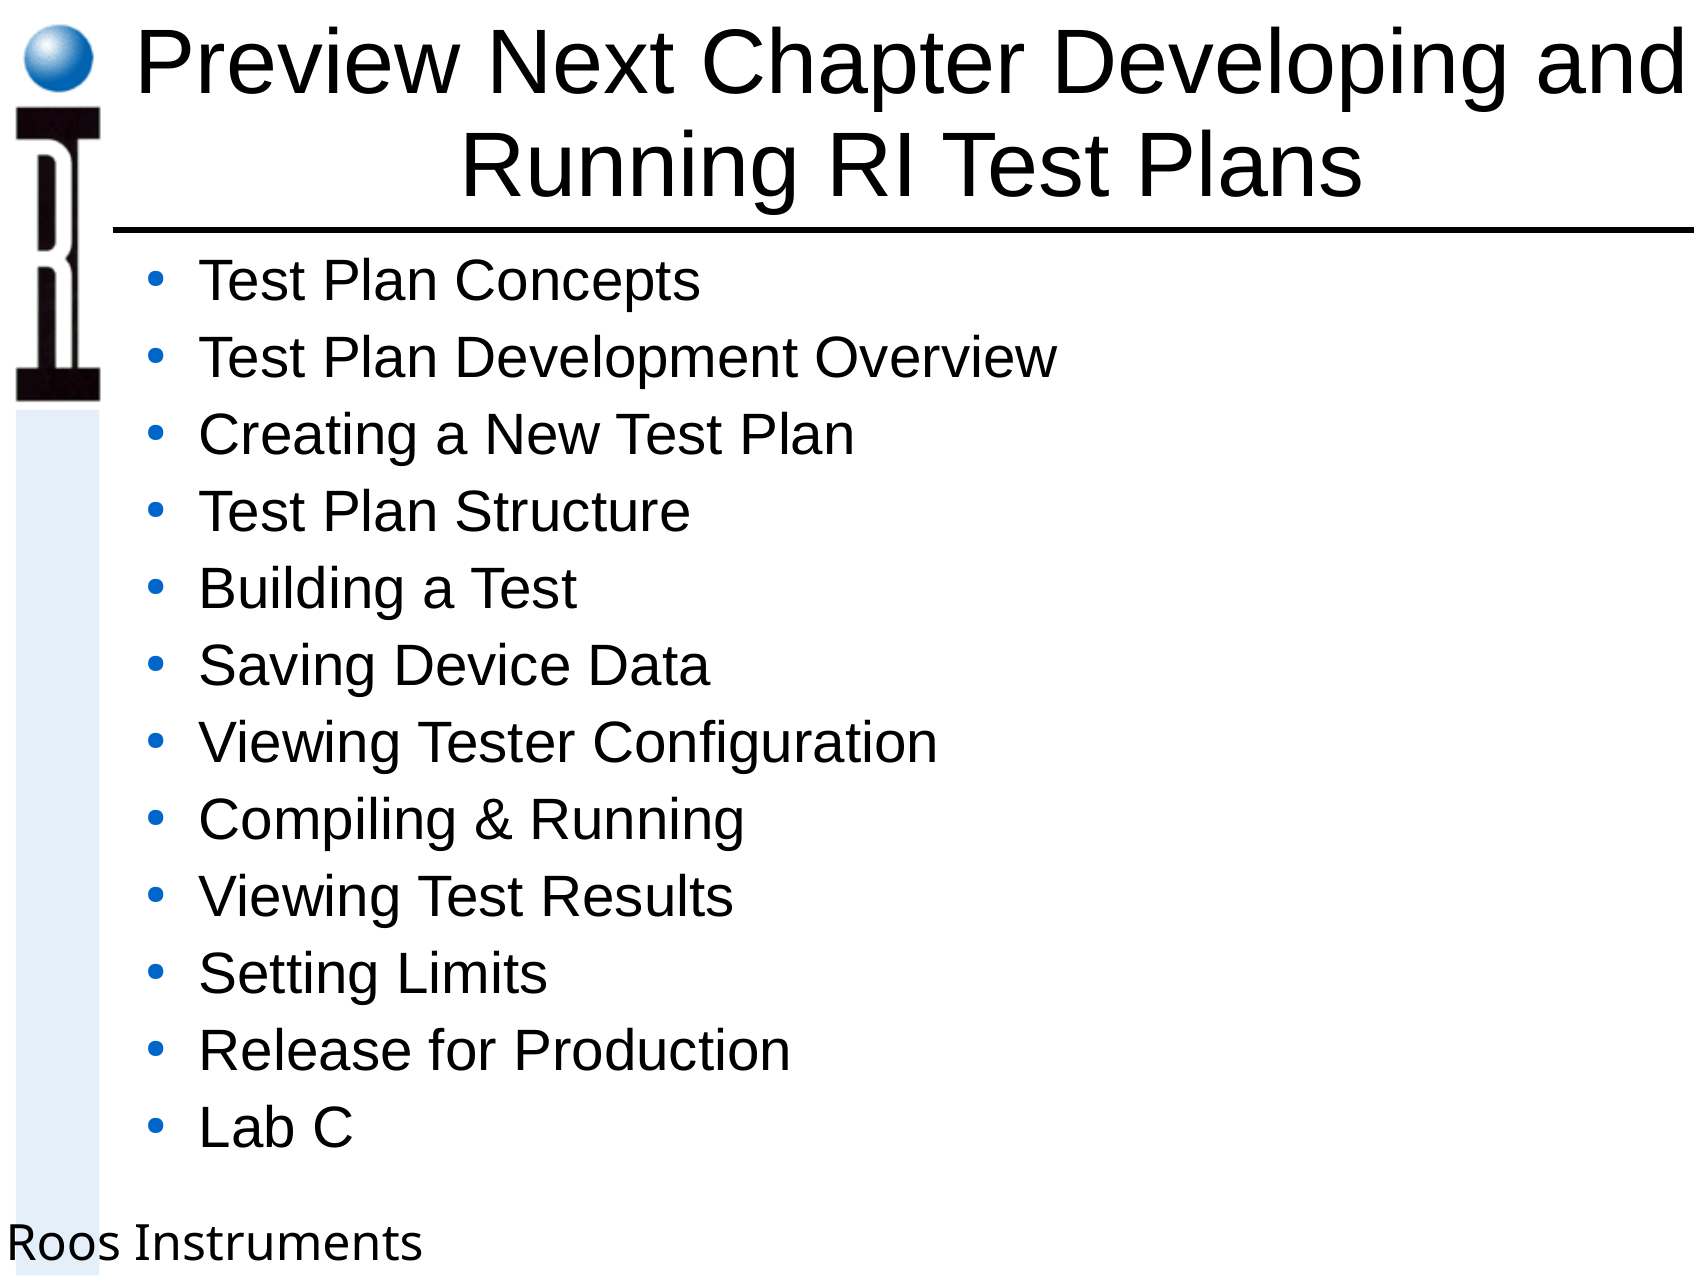

# Preview Next Chapter Developing and Running RI Test Plans
Test Plan Concepts
Test Plan Development Overview
Creating a New Test Plan
Test Plan Structure
Building a Test
Saving Device Data
Viewing Tester Configuration
Compiling & Running
Viewing Test Results
Setting Limits
Release for Production
Lab C